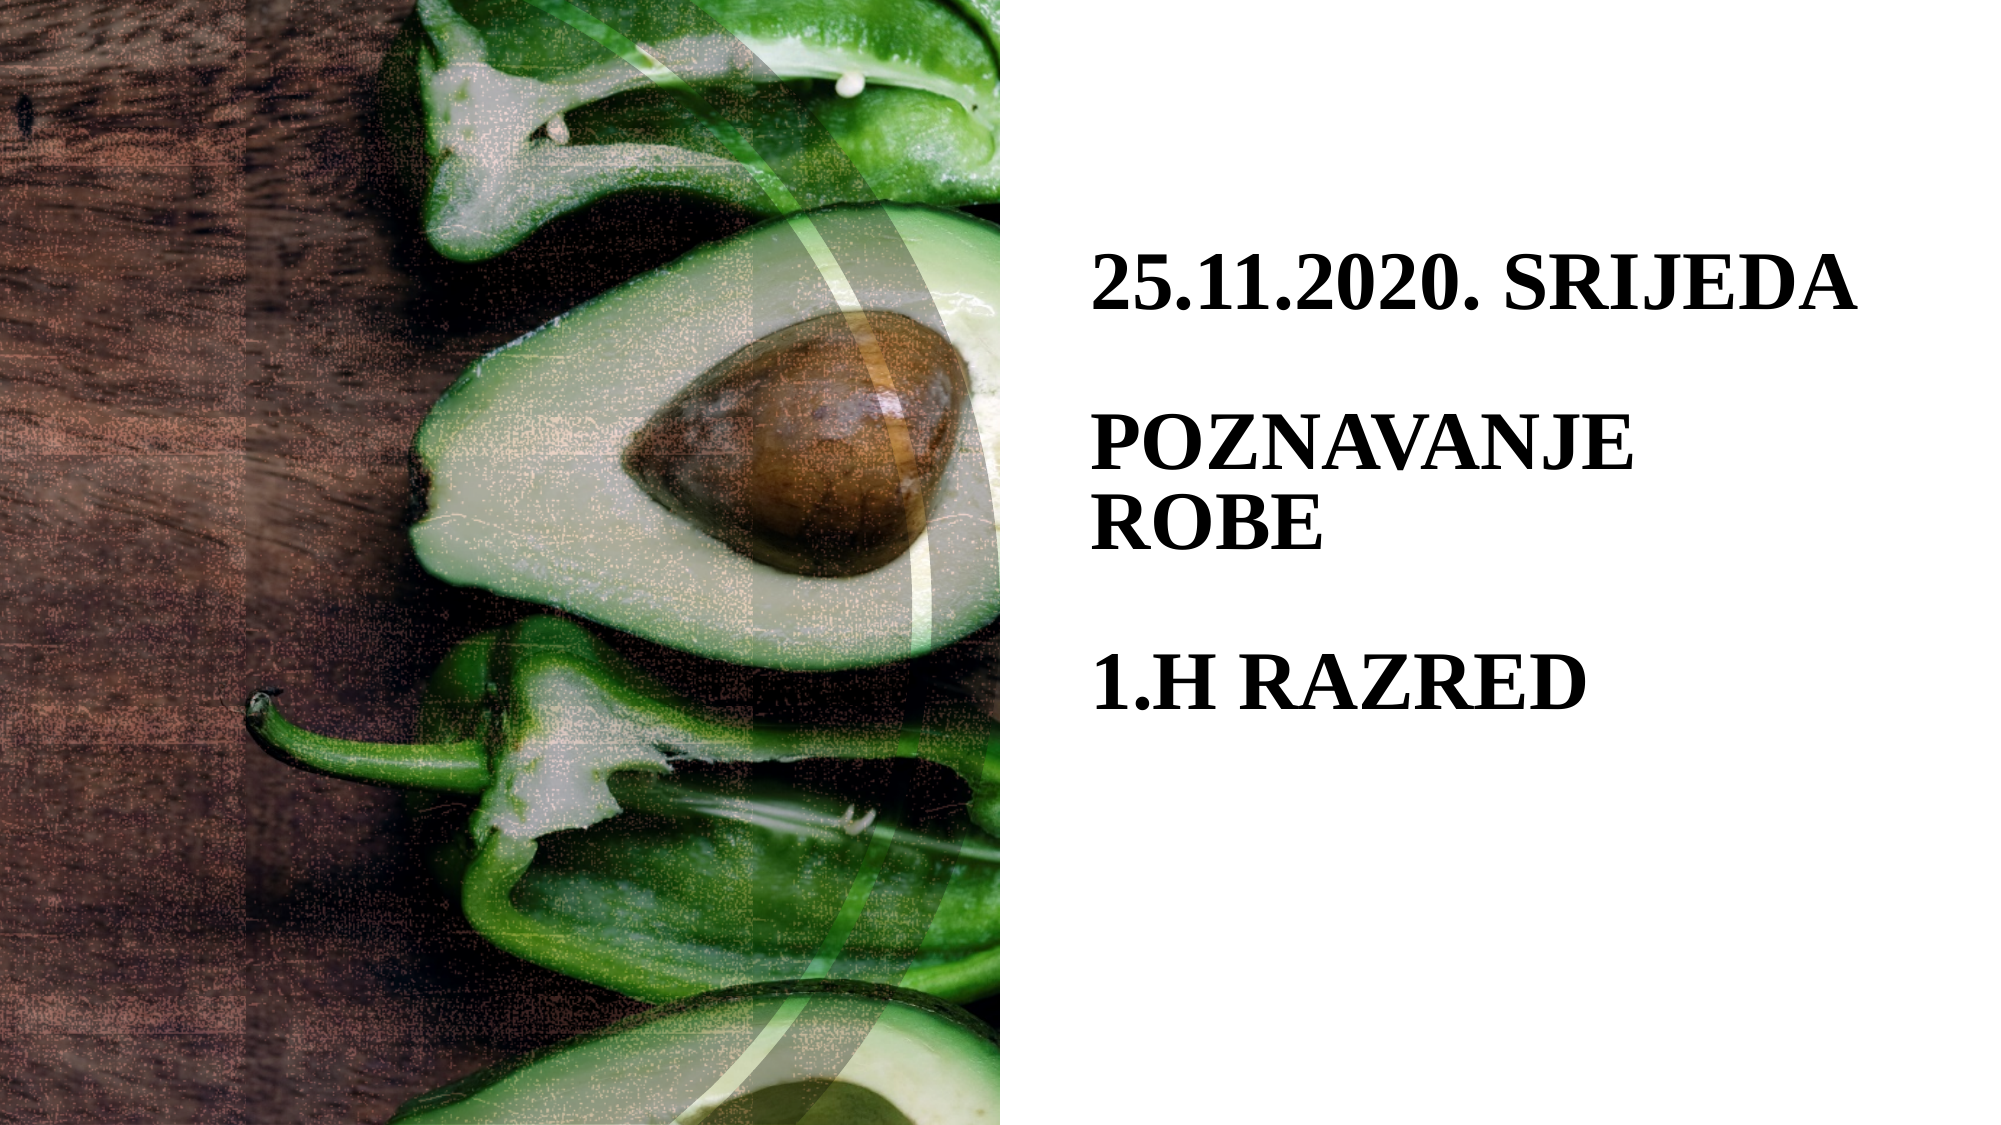

# 25.11.2020. srijeda poznavanje robe 1.h razred